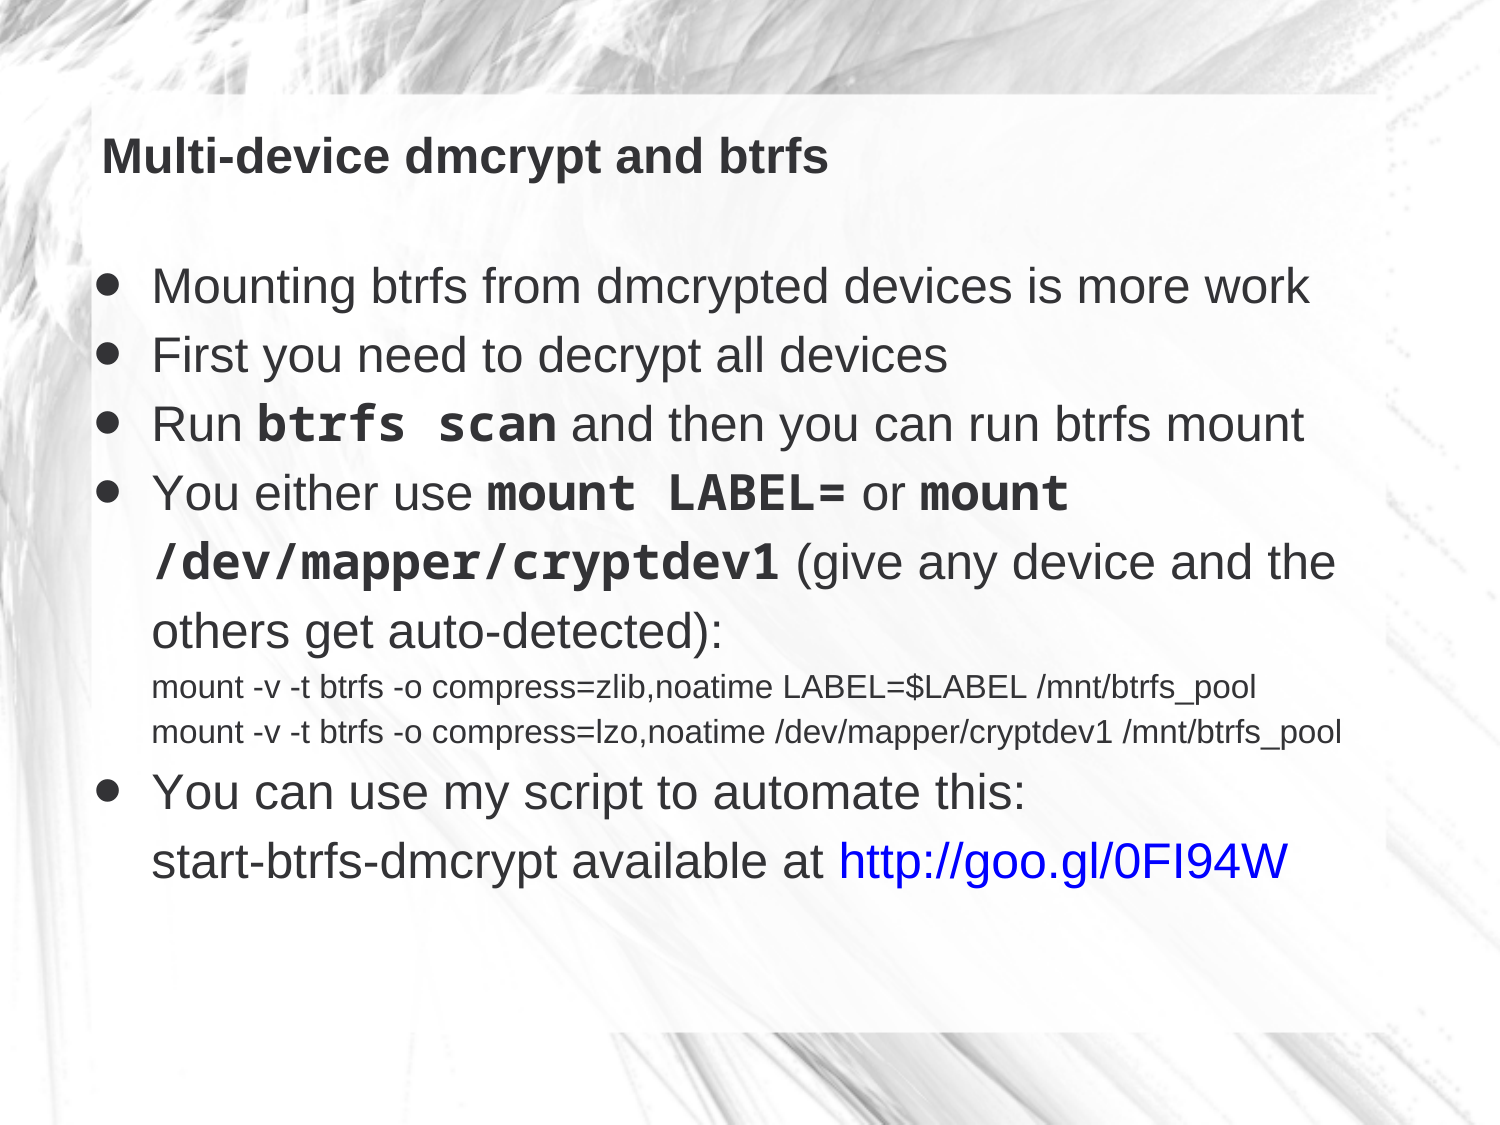

# Multi-device dmcrypt and btrfs
Mounting btrfs from dmcrypted devices is more work
First you need to decrypt all devices
Run btrfs scan and then you can run btrfs mount
You either use mount LABEL= or mount /dev/mapper/cryptdev1 (give any device and the others get auto-detected):
mount -v -t btrfs -o compress=zlib,noatime LABEL=$LABEL /mnt/btrfs_pool
mount -v -t btrfs -o compress=lzo,noatime /dev/mapper/cryptdev1 /mnt/btrfs_pool
You can use my script to automate this:
start-btrfs-dmcrypt available at http://goo.gl/0FI94W